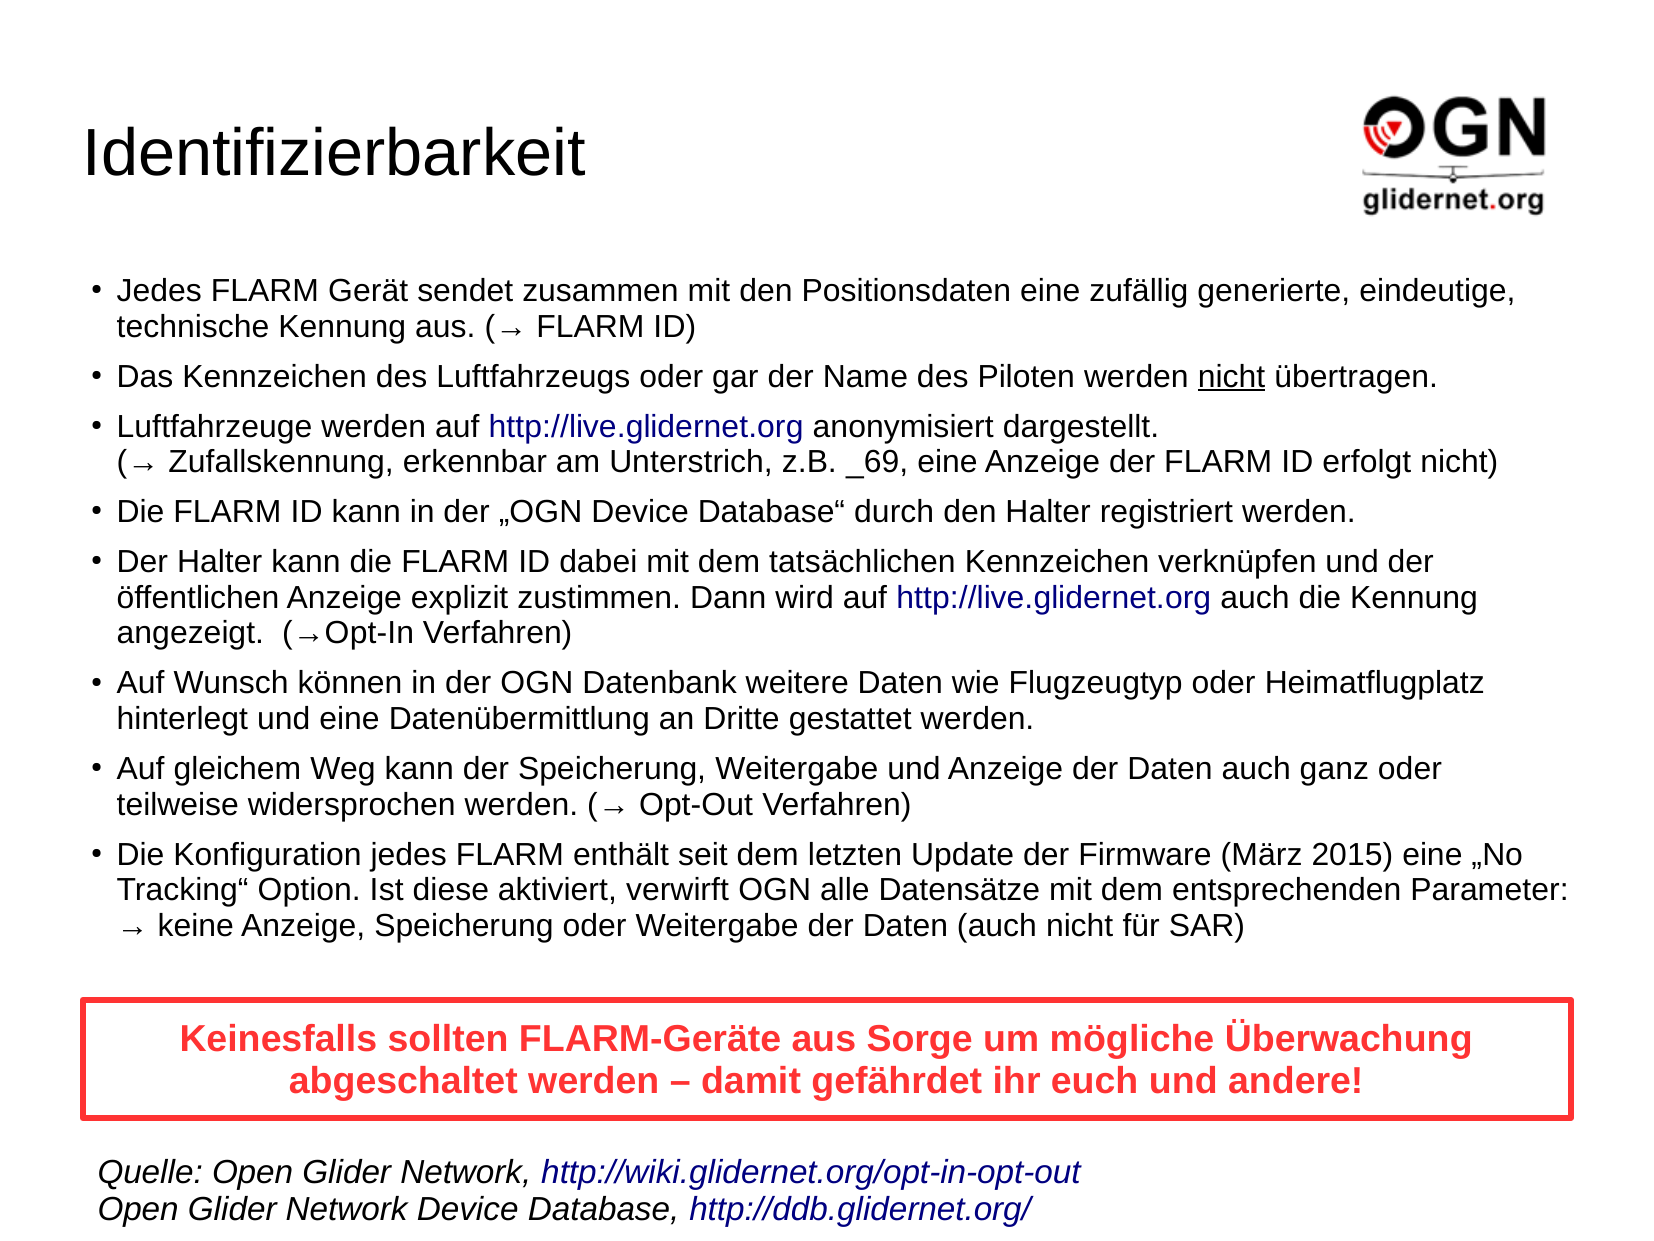

# Identifizierbarkeit
Jedes FLARM Gerät sendet zusammen mit den Positionsdaten eine zufällig generierte, eindeutige, technische Kennung aus. (→ FLARM ID)
Das Kennzeichen des Luftfahrzeugs oder gar der Name des Piloten werden nicht übertragen.
Luftfahrzeuge werden auf http://live.glidernet.org anonymisiert dargestellt.
(→ Zufallskennung, erkennbar am Unterstrich, z.B. _69, eine Anzeige der FLARM ID erfolgt nicht)
Die FLARM ID kann in der „OGN Device Database“ durch den Halter registriert werden.
Der Halter kann die FLARM ID dabei mit dem tatsächlichen Kennzeichen verknüpfen und der öffentlichen Anzeige explizit zustimmen. Dann wird auf http://live.glidernet.org auch die Kennung angezeigt. (→Opt-In Verfahren)
Auf Wunsch können in der OGN Datenbank weitere Daten wie Flugzeugtyp oder Heimatflugplatz hinterlegt und eine Datenübermittlung an Dritte gestattet werden.
Auf gleichem Weg kann der Speicherung, Weitergabe und Anzeige der Daten auch ganz oder teilweise widersprochen werden. (→ Opt-Out Verfahren)
Die Konfiguration jedes FLARM enthält seit dem letzten Update der Firmware (März 2015) eine „No Tracking“ Option. Ist diese aktiviert, verwirft OGN alle Datensätze mit dem entsprechenden Parameter: → keine Anzeige, Speicherung oder Weitergabe der Daten (auch nicht für SAR)
Keinesfalls sollten FLARM-Geräte aus Sorge um mögliche Überwachung abgeschaltet werden – damit gefährdet ihr euch und andere!
Quelle: Open Glider Network, http://wiki.glidernet.org/opt-in-opt-out
Open Glider Network Device Database, http://ddb.glidernet.org/